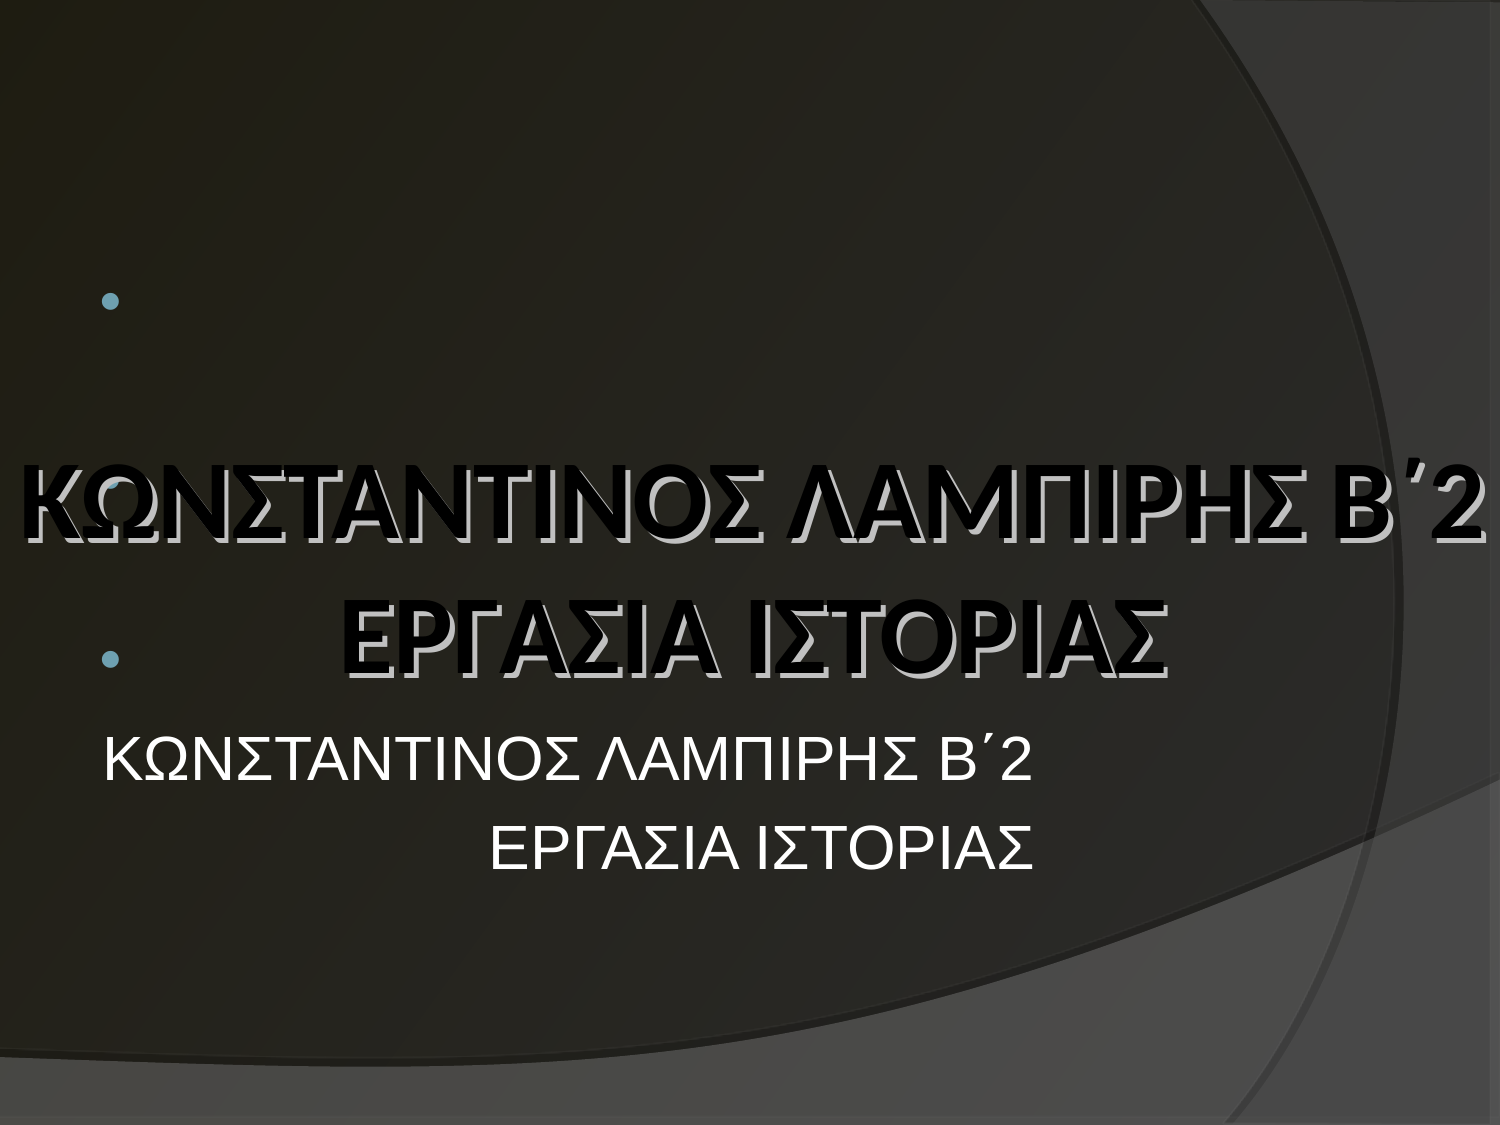

#
ΚΩΝΣΤΑΝΤΙΝΟΣ ΛΑΜΠΙΡΗΣ Β΄2
ΕΡΓΑΣΙΑ ΙΣΤΟΡΙΑΣ
ΚΩΝΣΤΑΝΤΙΝΟΣ ΛΑΜΠΙΡΗΣ Β΄2
ΕΡΓΑΣΙΑ ΙΣΤΟΡΙΑΣ